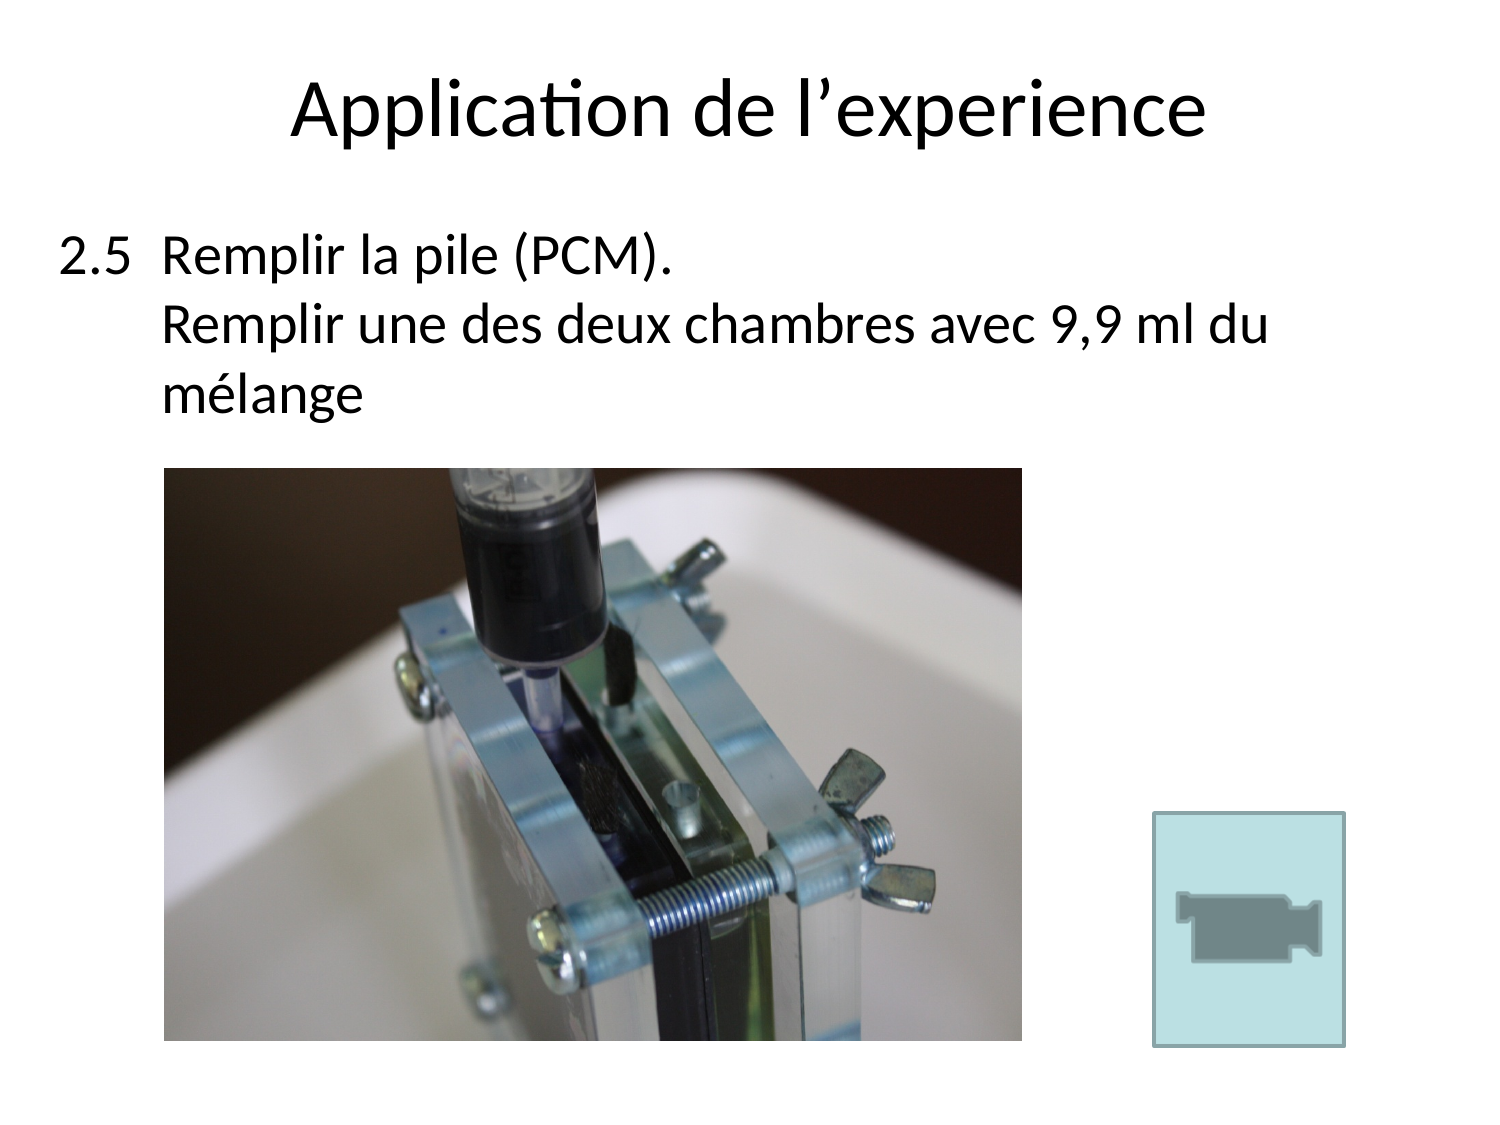

# Application de l’experience
2.5 	Remplir la pile (PCM).
	Remplir une des deux chambres avec 9,9 ml du mélange